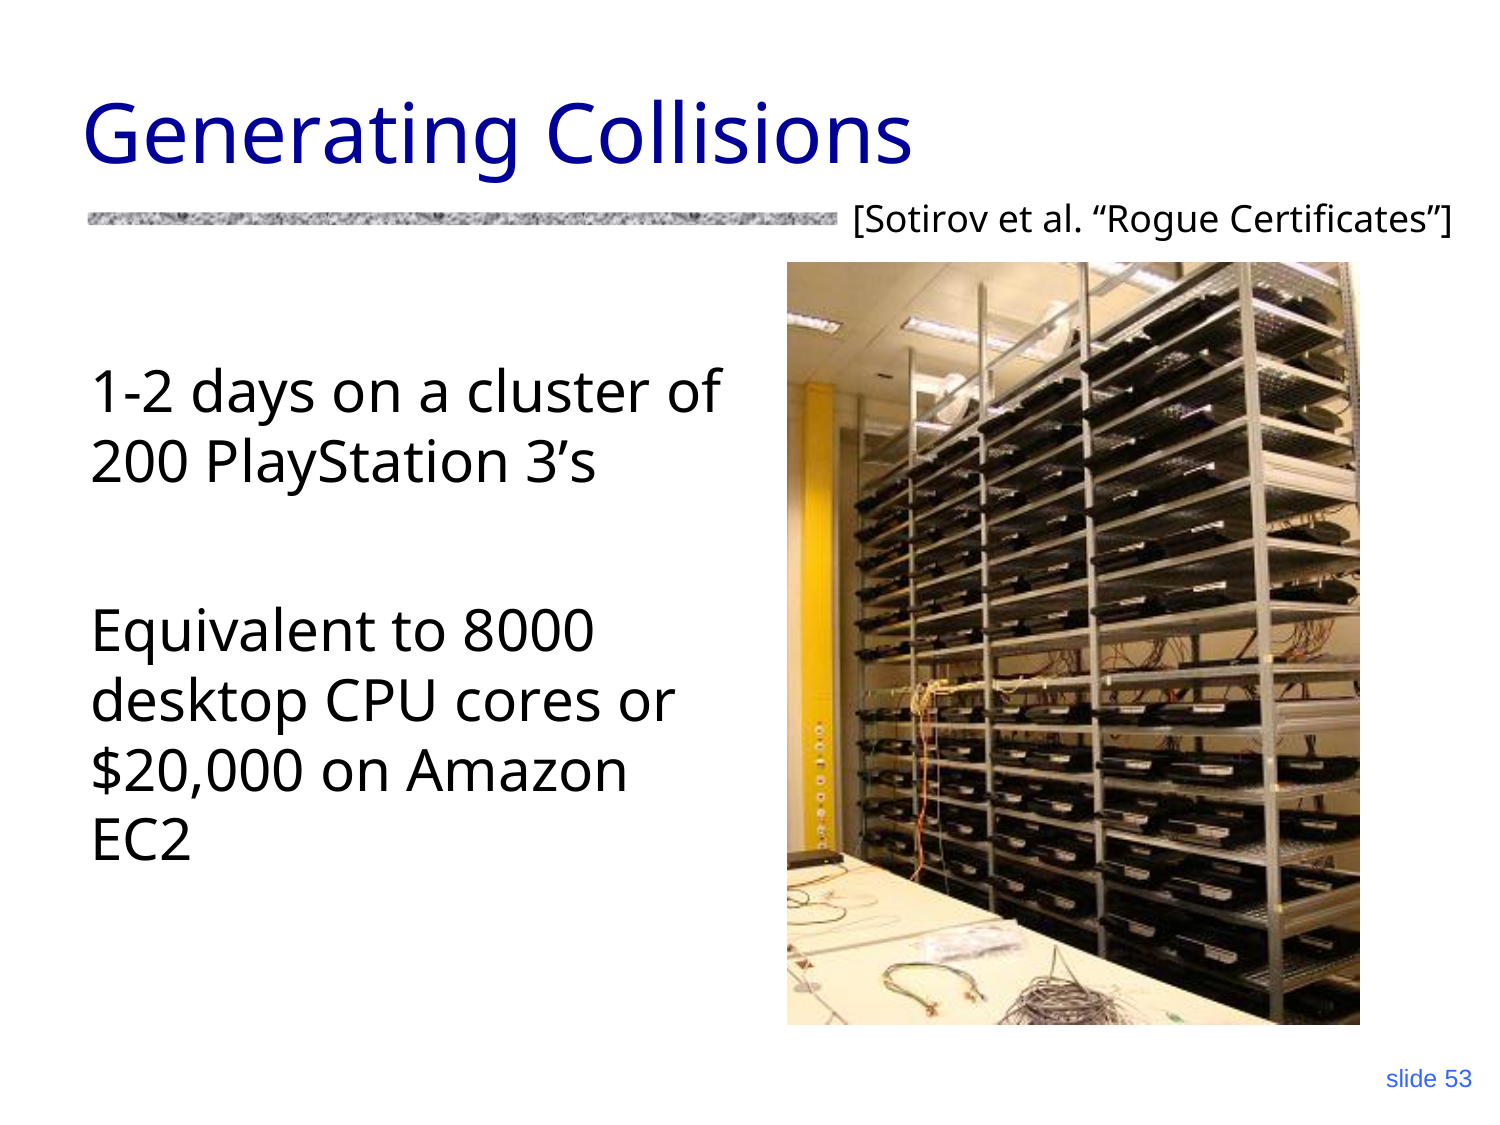

# Generating Collisions
[Sotirov et al. “Rogue Certificates”]
1-2 days on a cluster of 200 PlayStation 3’s
Equivalent to 8000 desktop CPU cores or $20,000 on Amazon EC2
slide